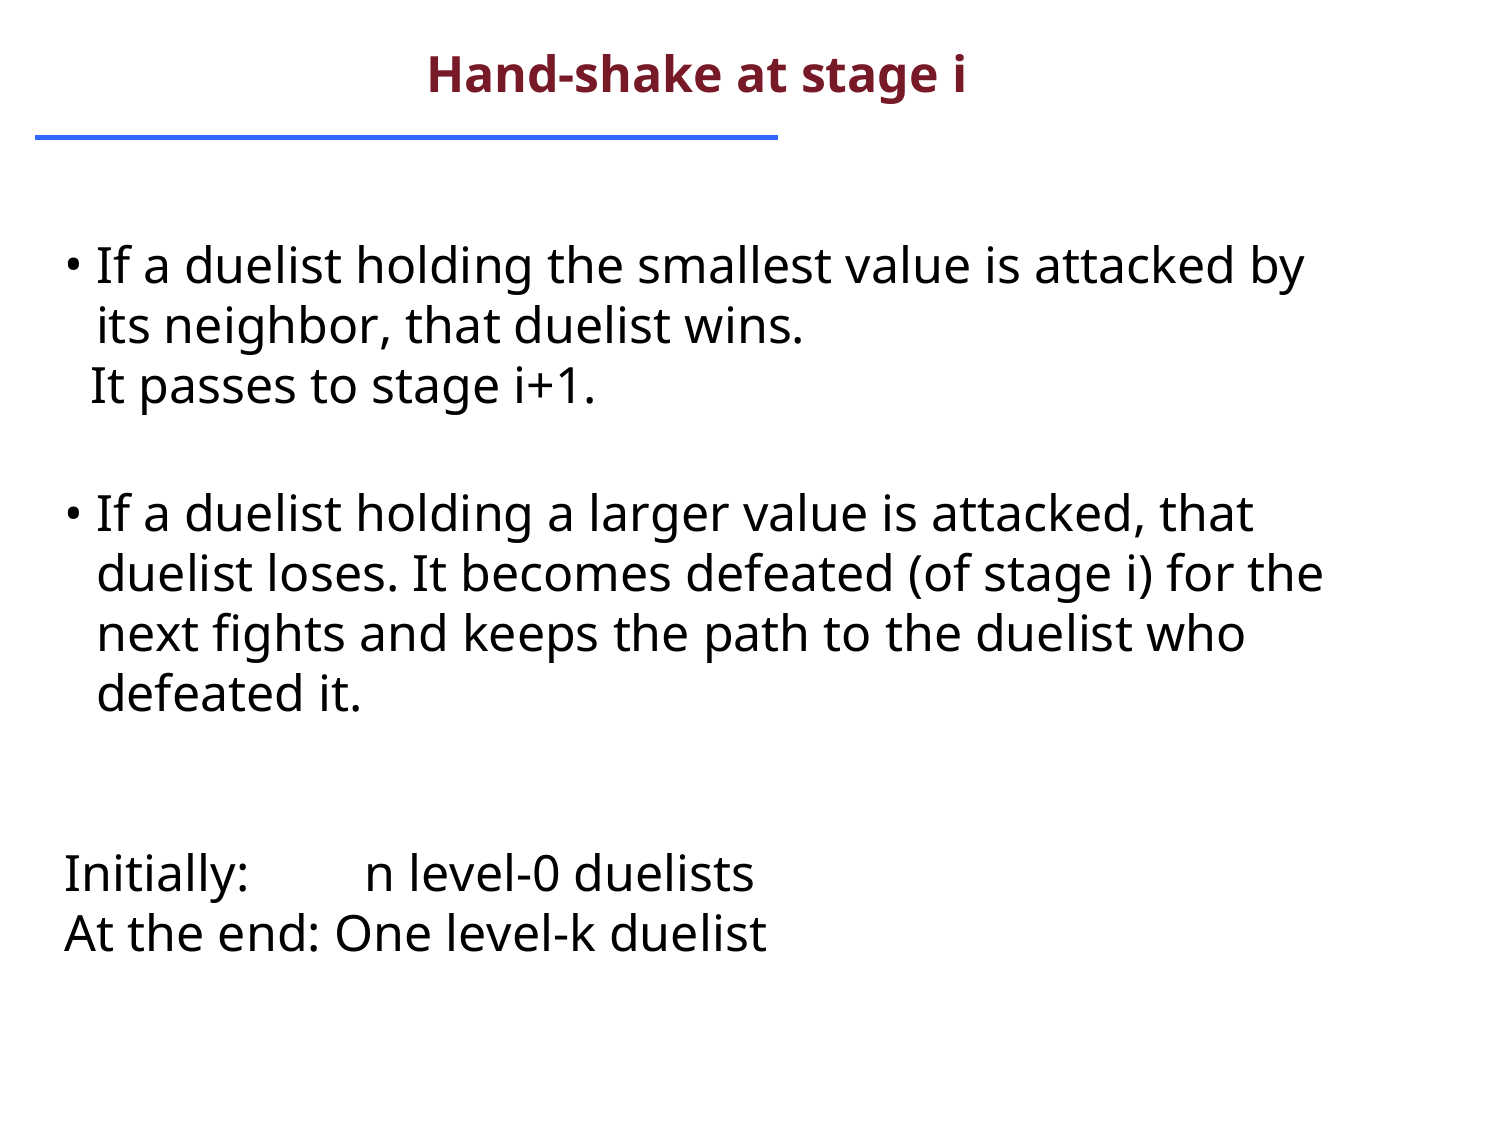

Hand-shake at stage i
If a duelist holding the smallest value is attacked by its neighbor, that duelist wins.
 It passes to stage i+1.
If a duelist holding a larger value is attacked, that duelist loses. It becomes defeated (of stage i) for the next fights and keeps the path to the duelist who defeated it.
Initially: 	n level-0 duelists
At the end: One level-k duelist
Paola Flocchini